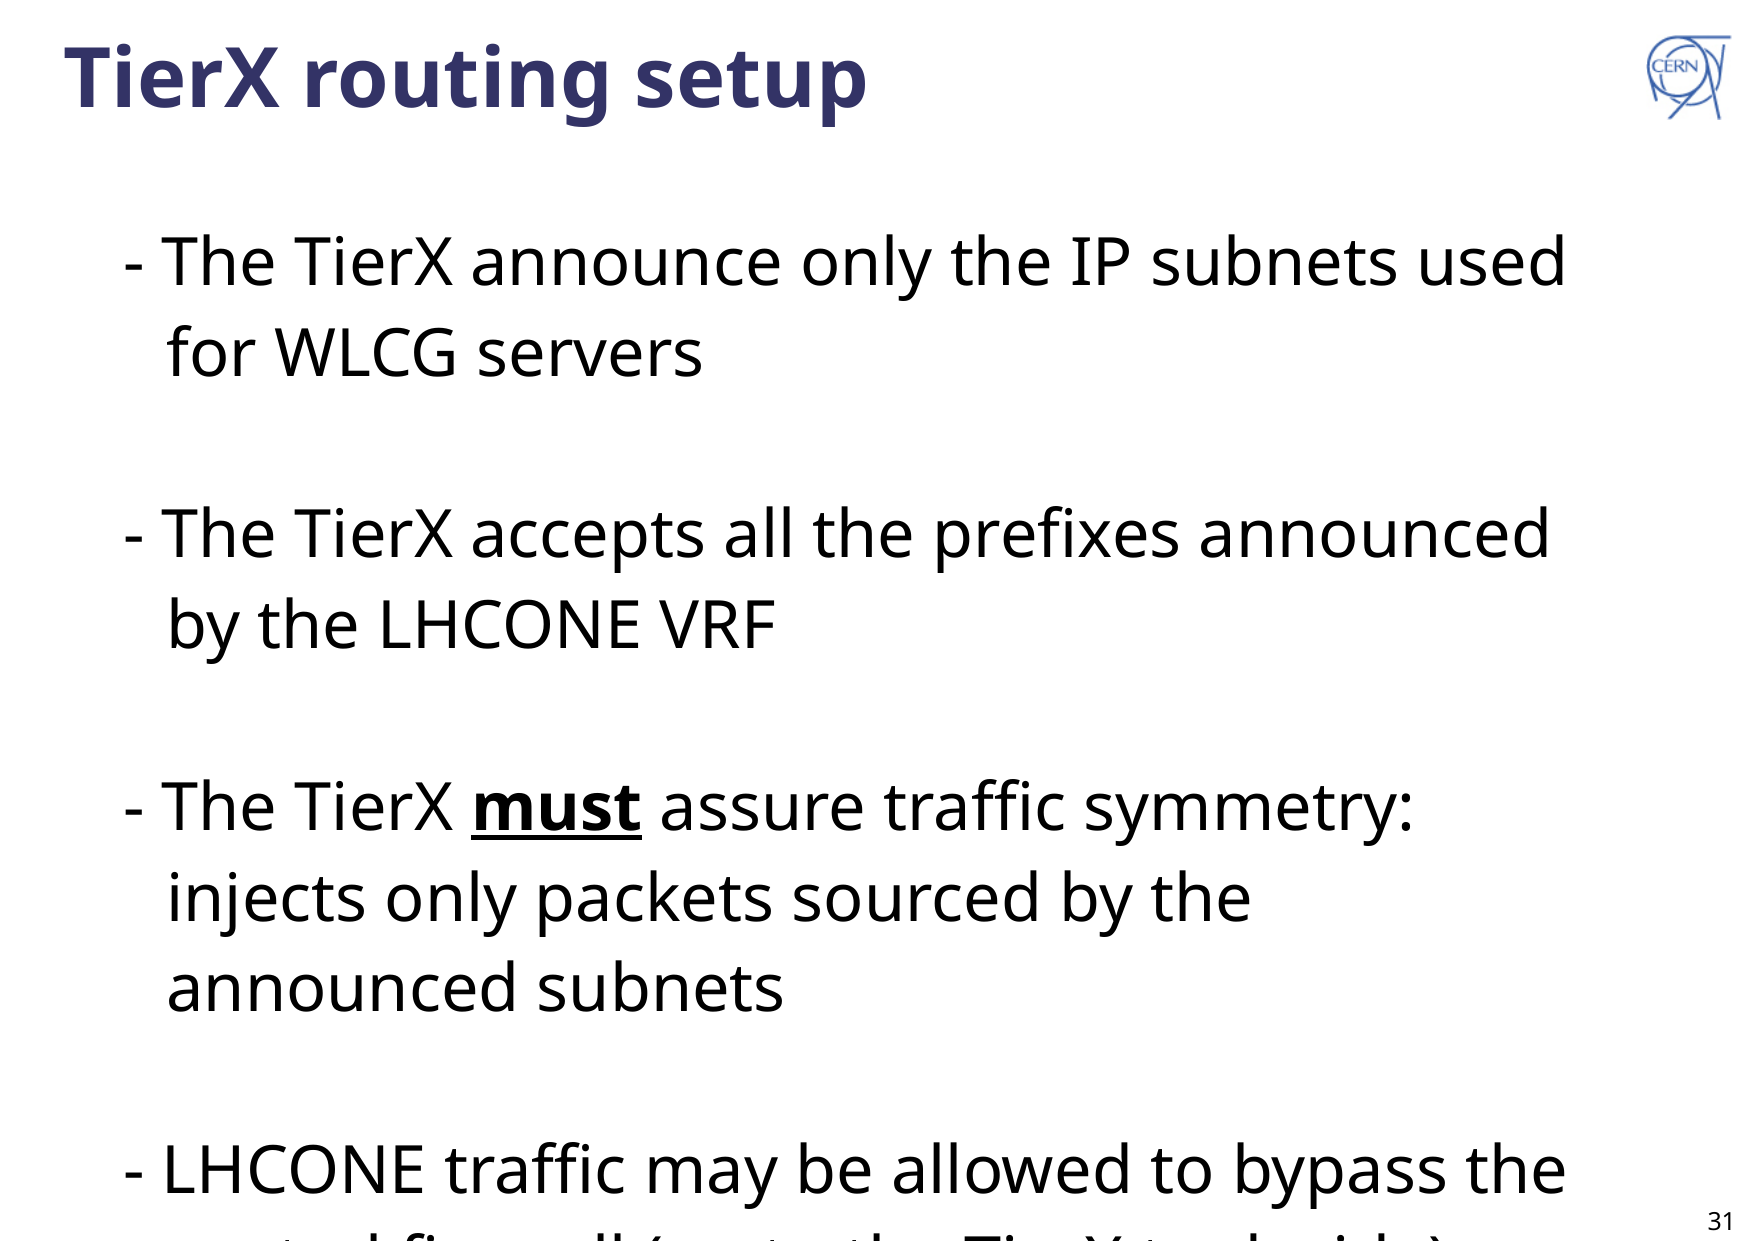

# TierX routing setup
- The TierX announce only the IP subnets used for WLCG servers
- The TierX accepts all the prefixes announced by the LHCONE VRF
- The TierX must assure traffic symmetry: injects only packets sourced by the announced subnets
- LHCONE traffic may be allowed to bypass the central firewall (up to the TierX to decide)
31